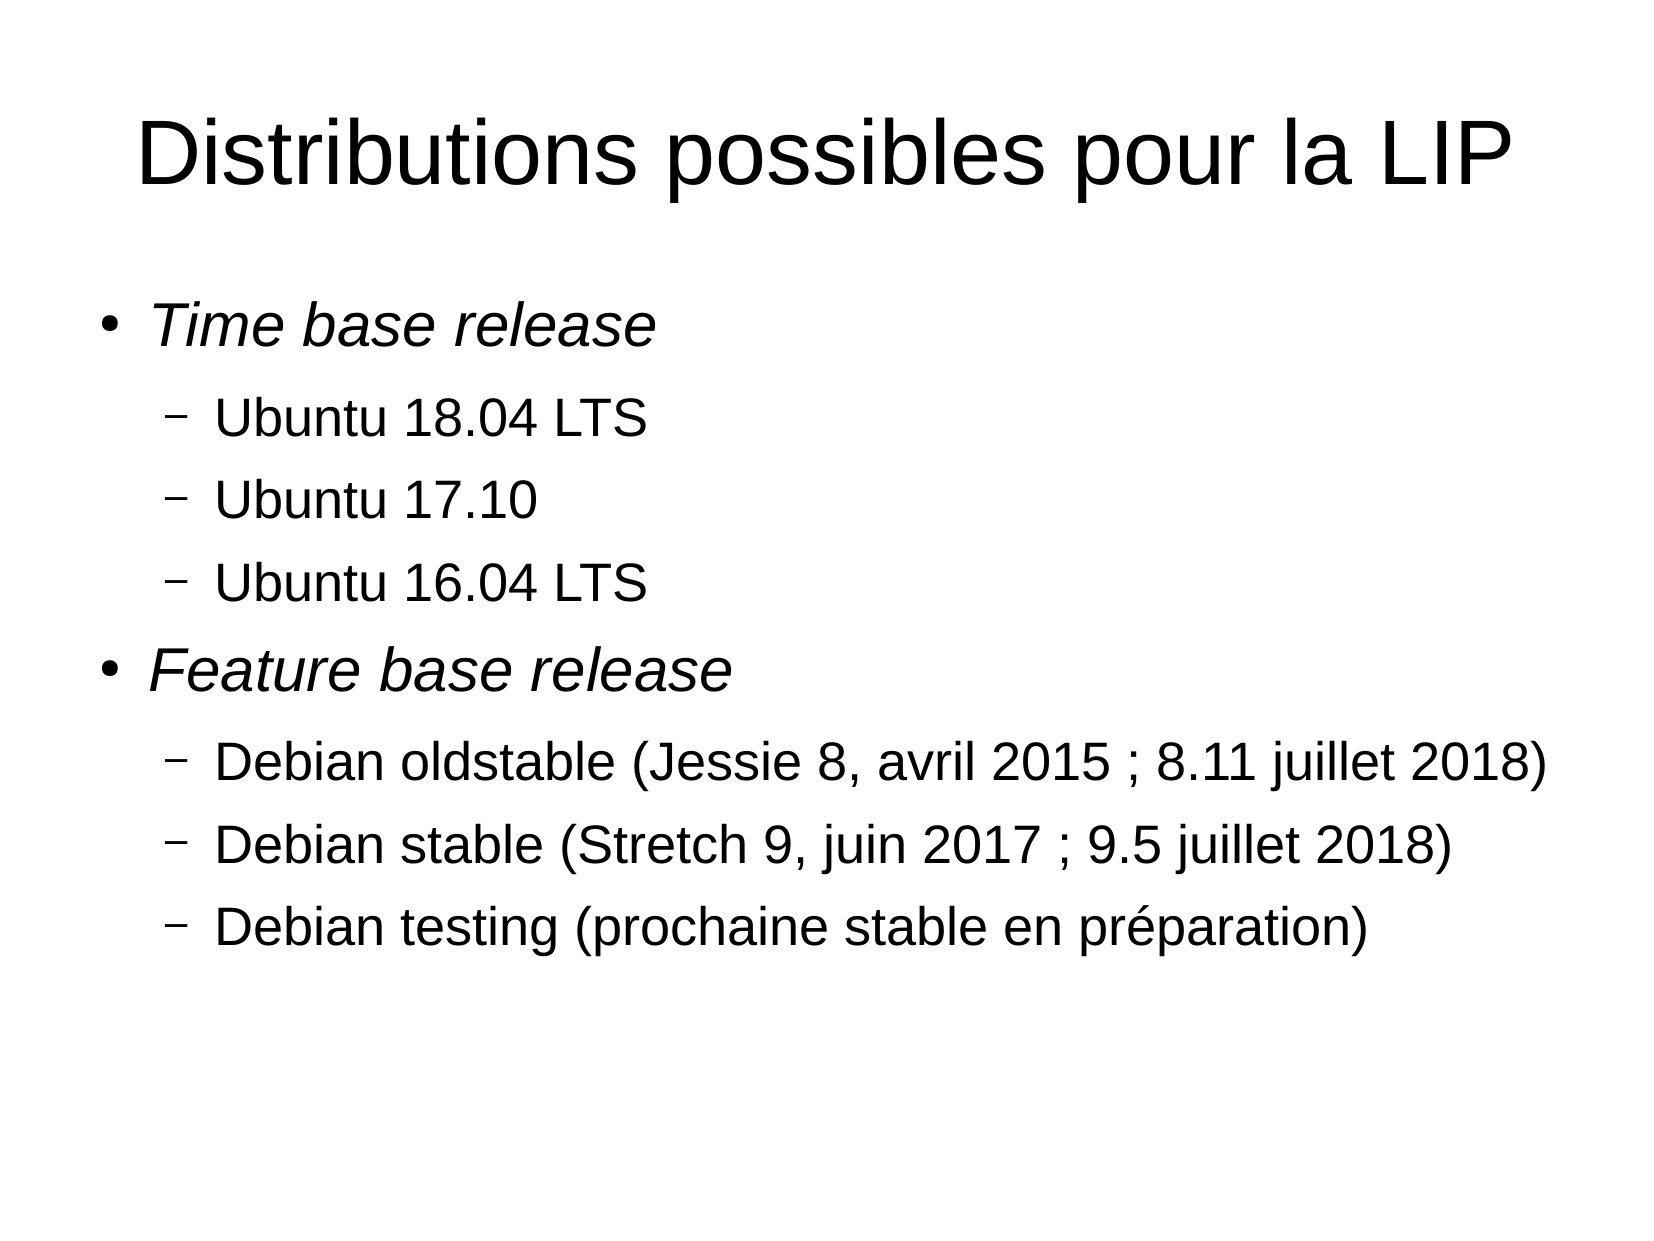

# Distributions possibles pour la LIP
Time base release
Ubuntu 18.04 LTS
Ubuntu 17.10
Ubuntu 16.04 LTS
Feature base release
Debian oldstable (Jessie 8, avril 2015 ; 8.11 juillet 2018)
Debian stable (Stretch 9, juin 2017 ; 9.5 juillet 2018)
Debian testing (prochaine stable en préparation)